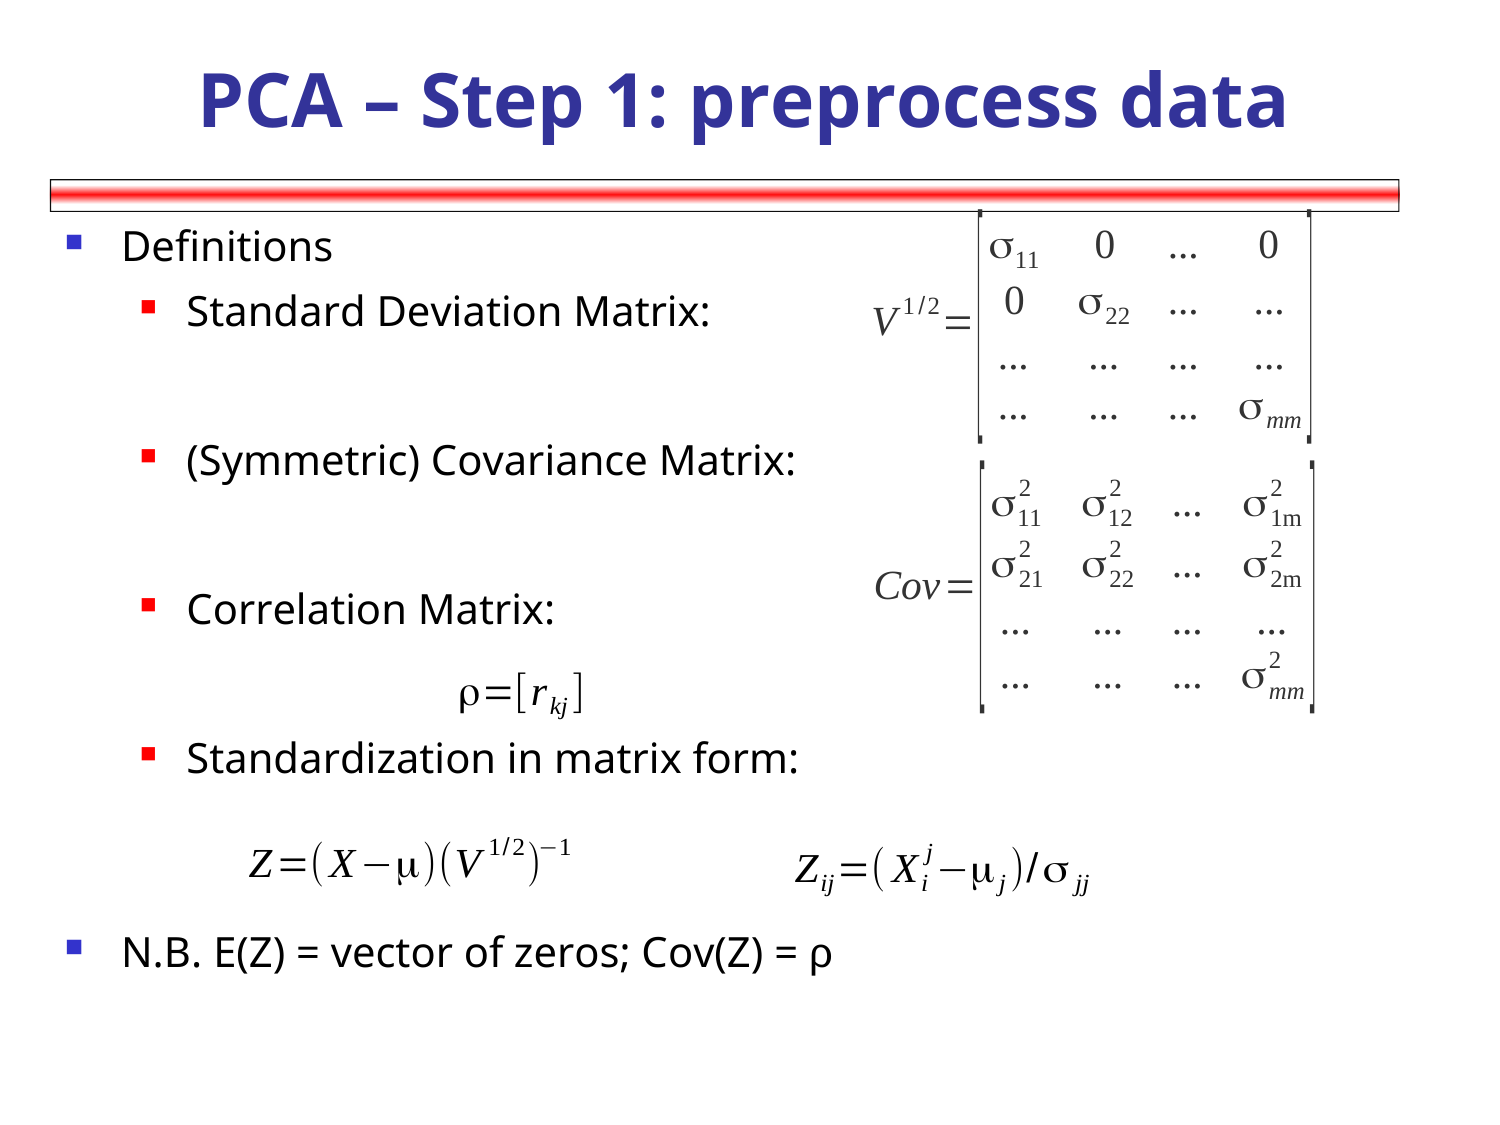

# PCA – Step 1: preprocess data
Definitions
Standard Deviation Matrix:
(Symmetric) Covariance Matrix:
Correlation Matrix:
Standardization in matrix form:
N.B. E(Z) = vector of zeros; Cov(Z) = ρ